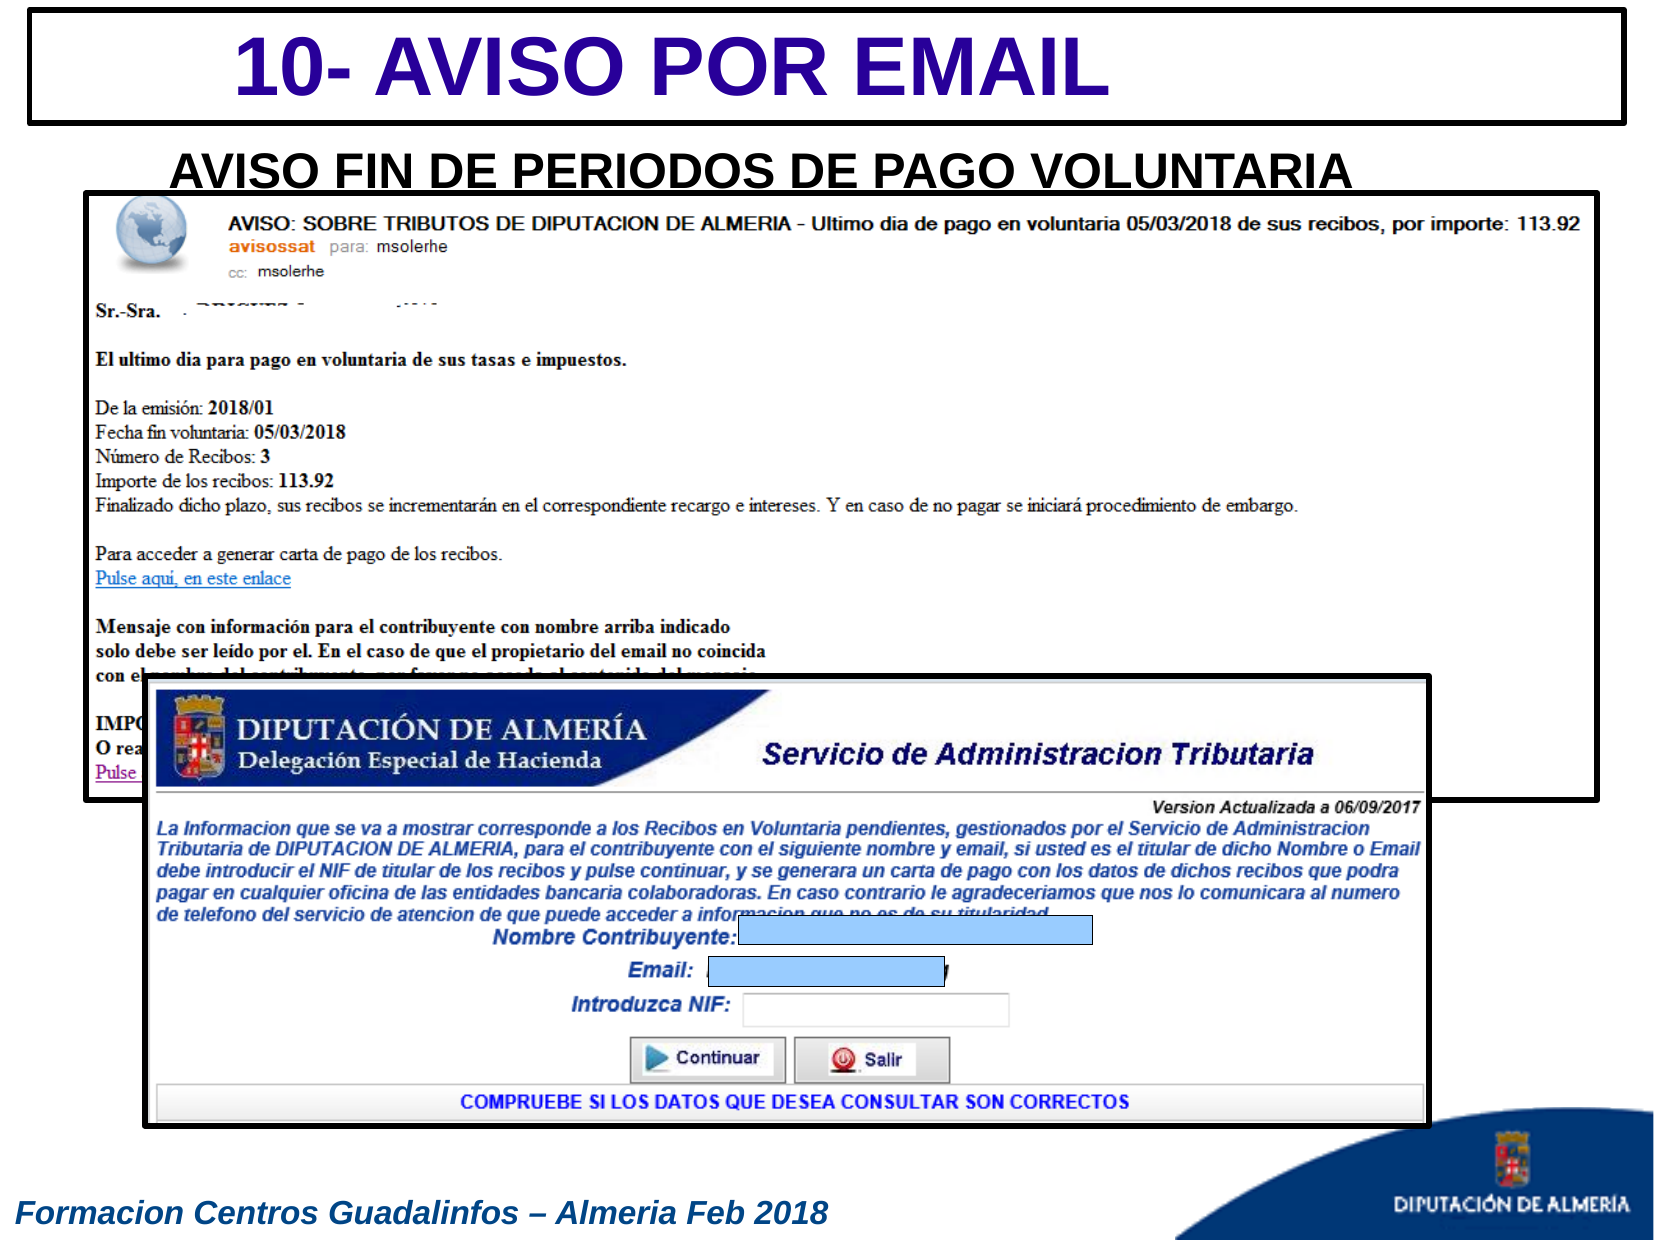

10- AVISO POR EMAIL
AVISO FIN DE PERIODOS DE PAGO VOLUNTARIA
Formacion Centros Guadalinfos – Almeria Feb 2018